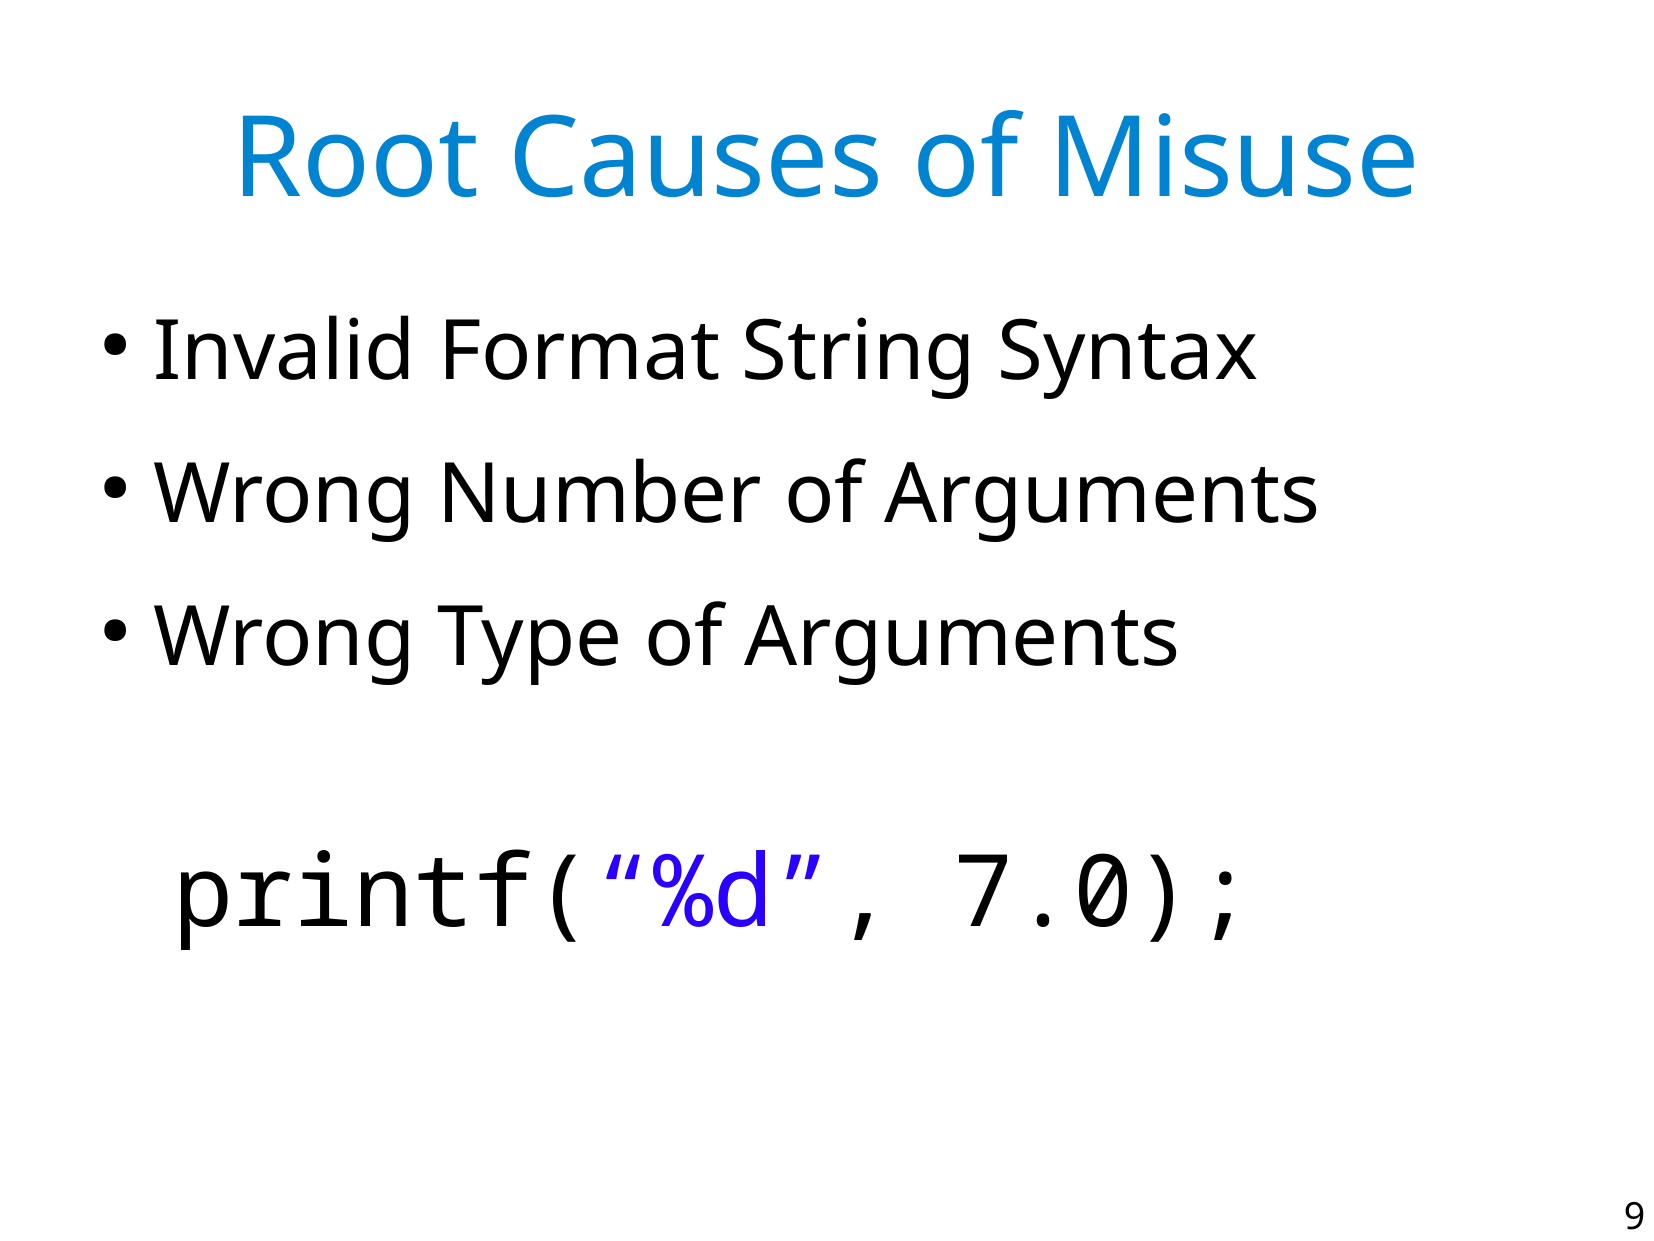

# Root Causes of Misuse
Invalid Format String Syntax
Wrong Number of Arguments
Wrong Type of Arguments
printf(“%d”, 7.0);
9